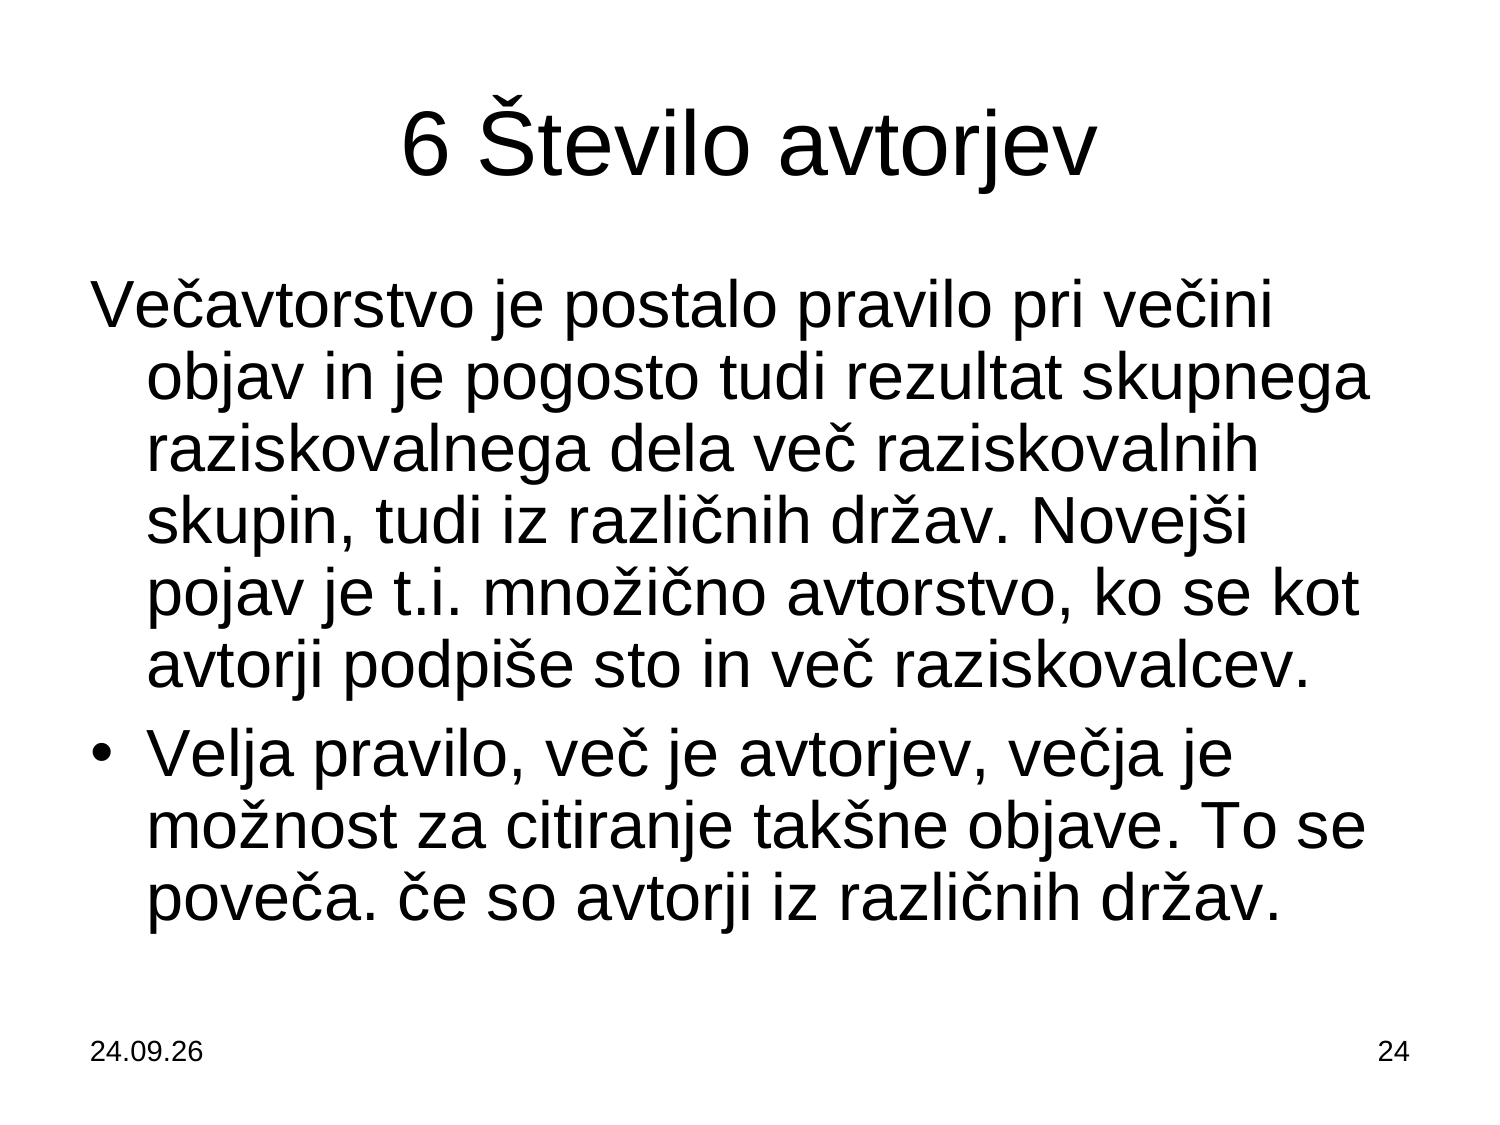

# 6 Število avtorjev
Večavtorstvo je postalo pravilo pri večini objav in je pogosto tudi rezultat skupnega raziskovalnega dela več raziskovalnih skupin, tudi iz različnih držav. Novejši pojav je t.i. množično avtorstvo, ko se kot avtorji podpiše sto in več raziskovalcev.
Velja pravilo, več je avtorjev, večja je možnost za citiranje takšne objave. To se poveča. če so avtorji iz različnih držav.